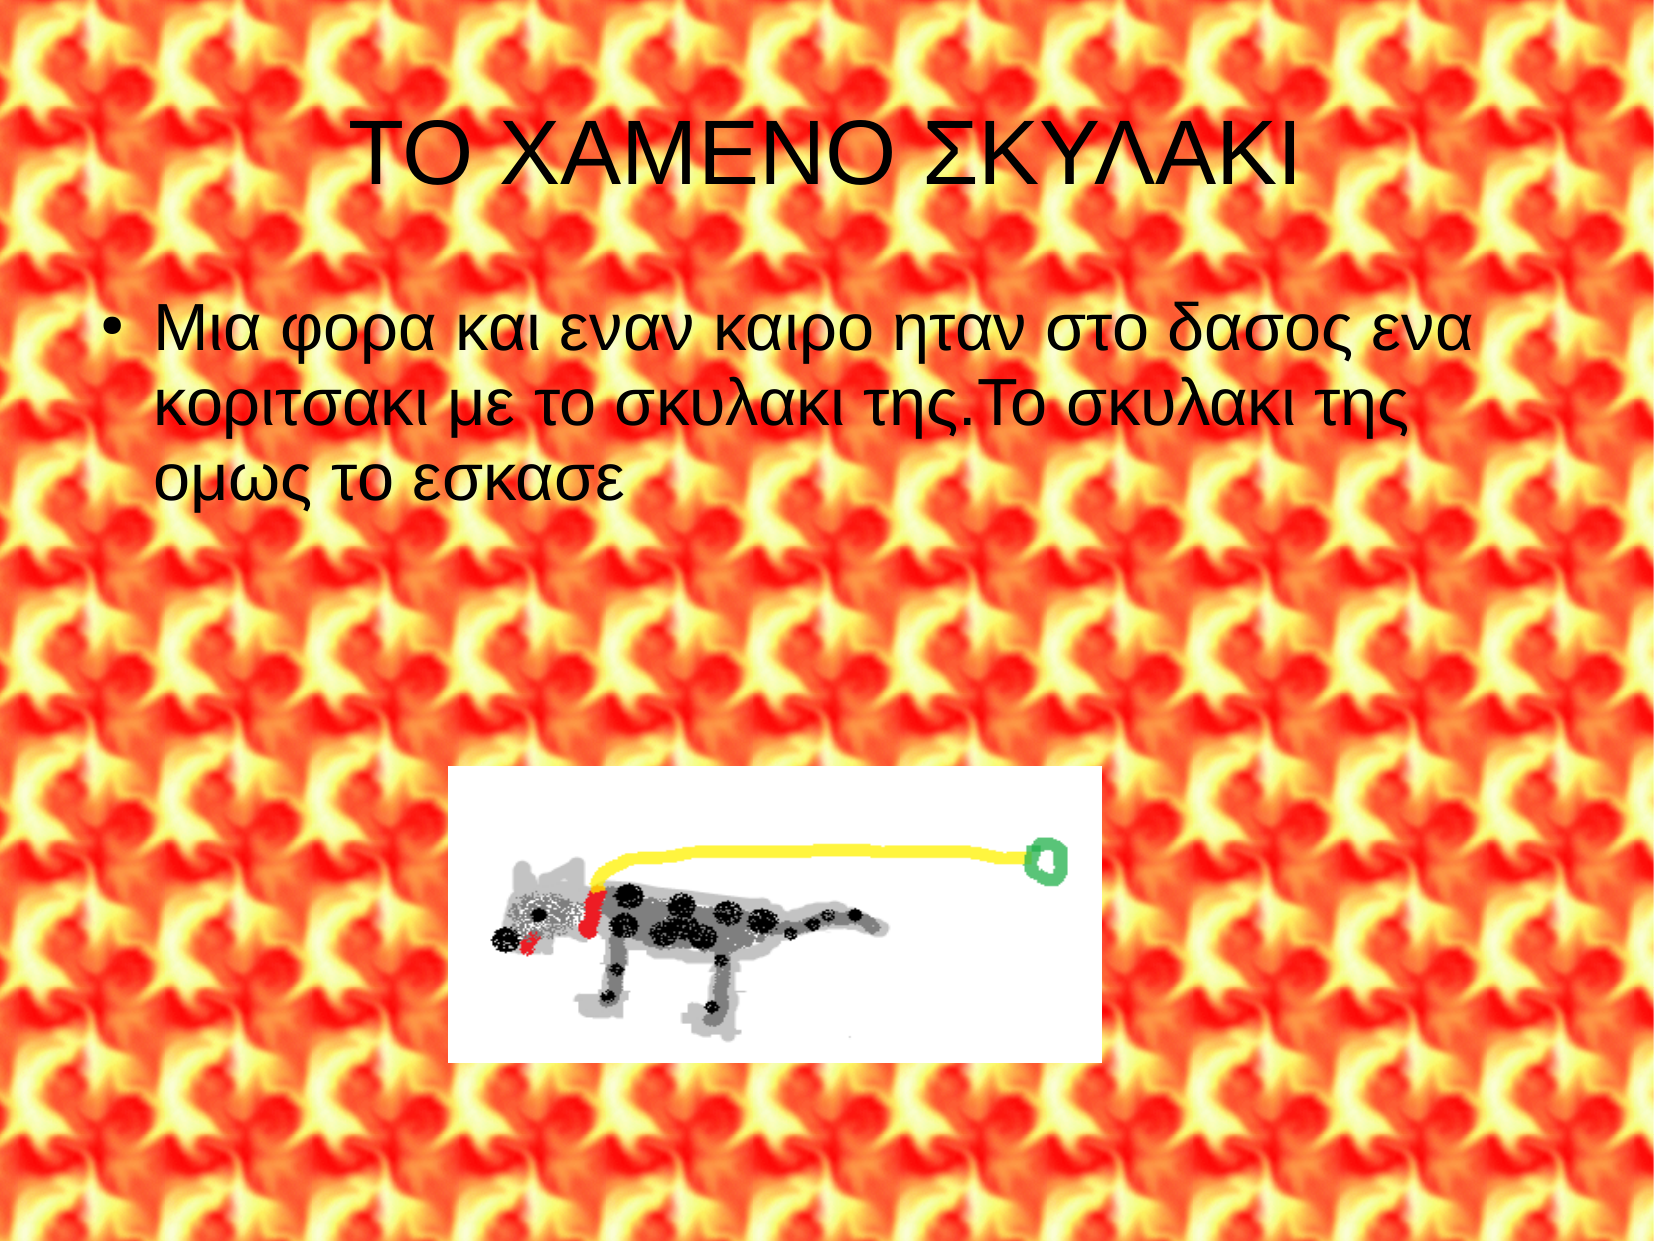

# ΤΟ ΧΑΜΕΝΟ ΣΚΥΛΑΚΙ
Μια φορα και εναν καιρο ηταν στο δασος ενα κοριτσακι με το σκυλακι της.Το σκυλακι της ομως το εσκασε